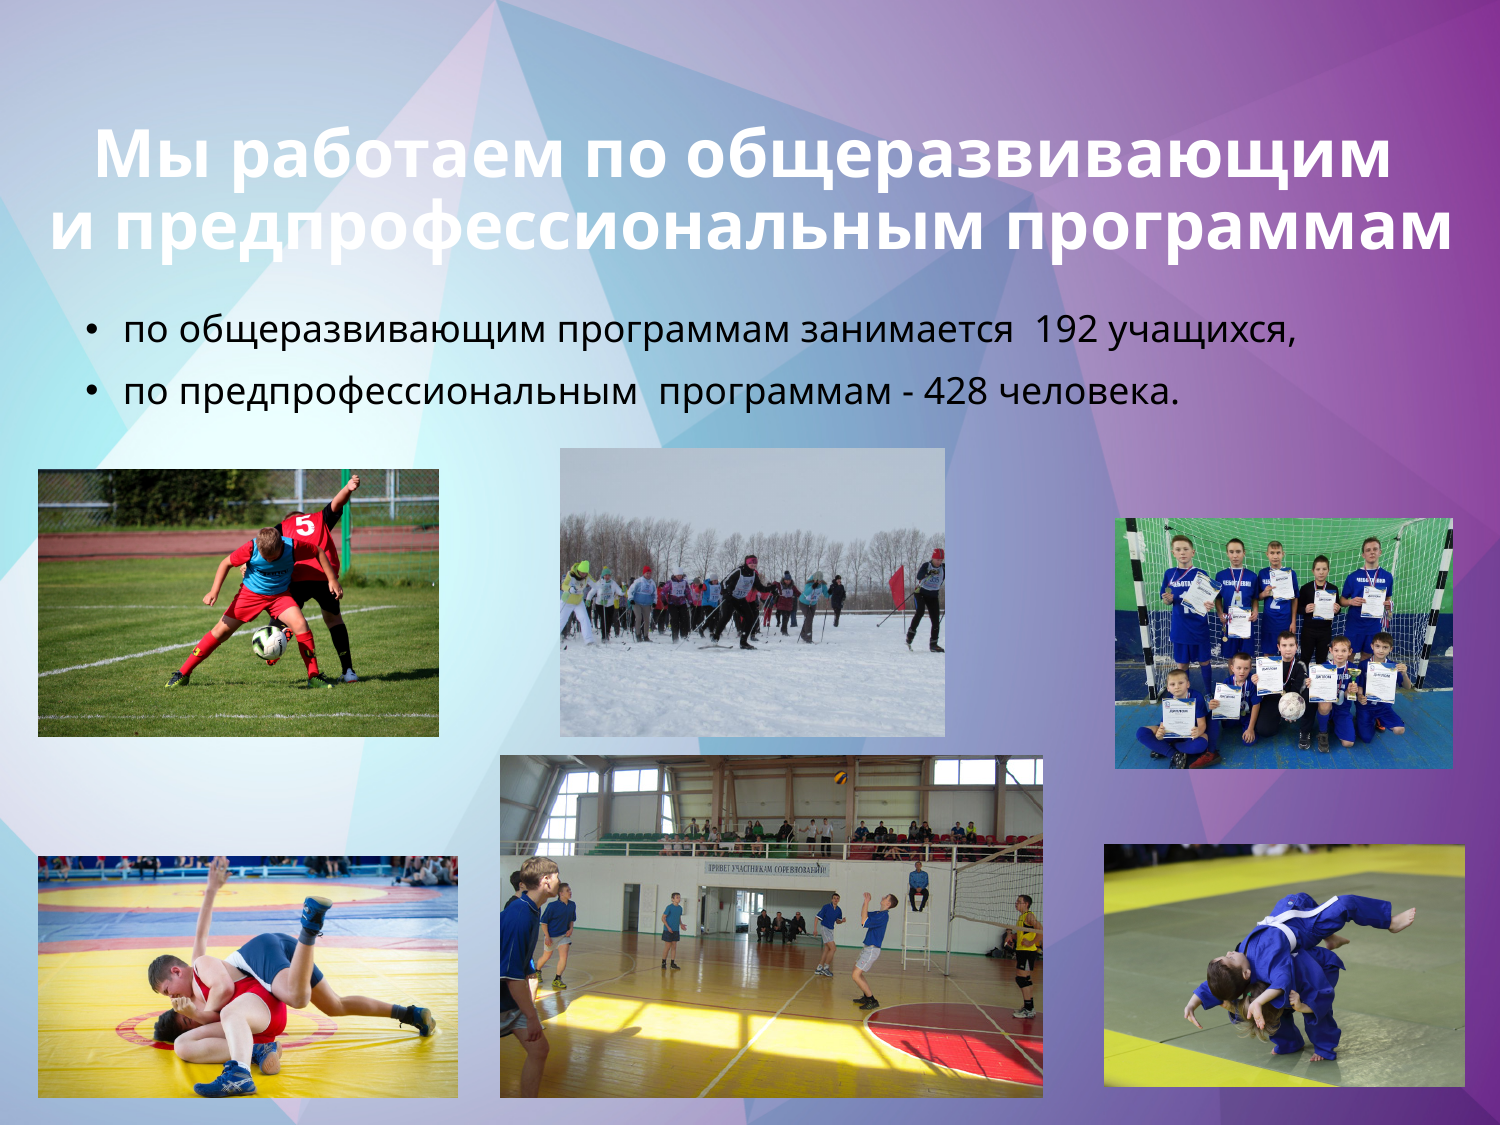

# Мы работаем по общеразвивающим и предпрофессиональным программам
по общеразвивающим программам занимается 192 учащихся,
по предпрофессиональным программам - 428 человека.